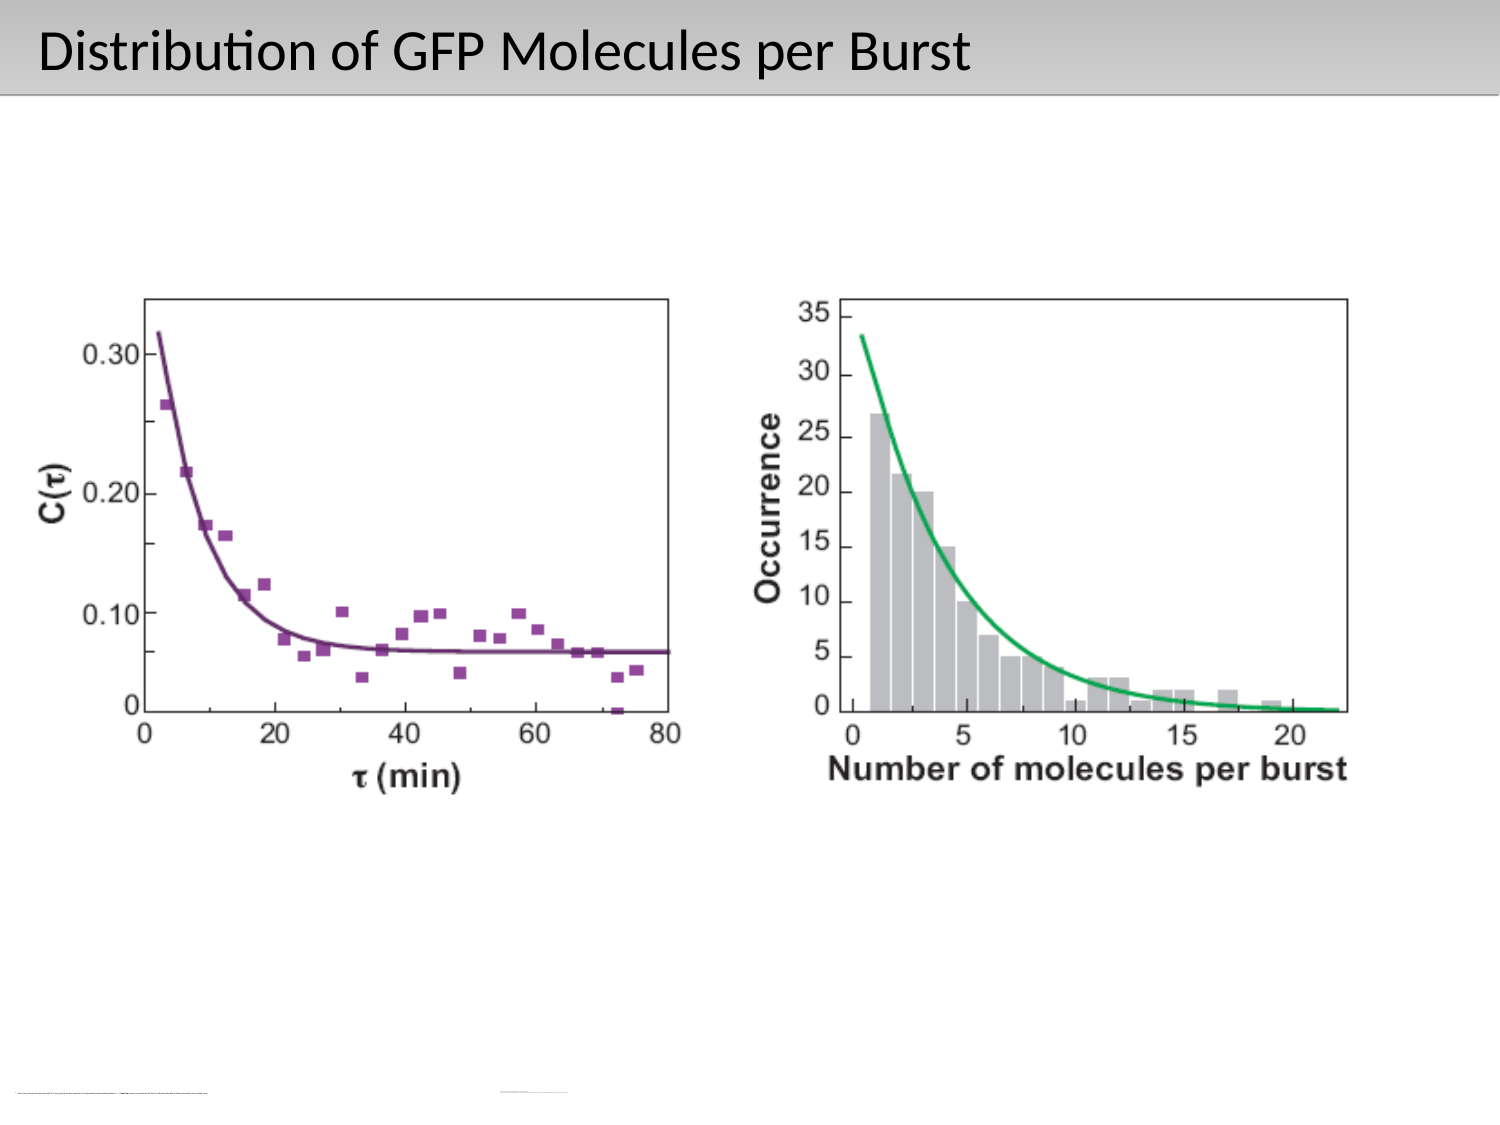

# Distribution of GFP Molecules per Burst
bursts have a larger characteristic width of 7 min, given by the time constant of the exponential autocorrelation function of ∼7 min time constant is consistent with the live-cell maturation time of Venus measured by an ensemble assay.
An exponential distribution with an average of burst size b = 4.2 per mRNA molecule
The origin of the exponential distribution is related to the short cellular lifetime of mRNA because of the presence of RNase E, a ribonuclease, which degrades mRNA upon binding to the ribosome binding site.